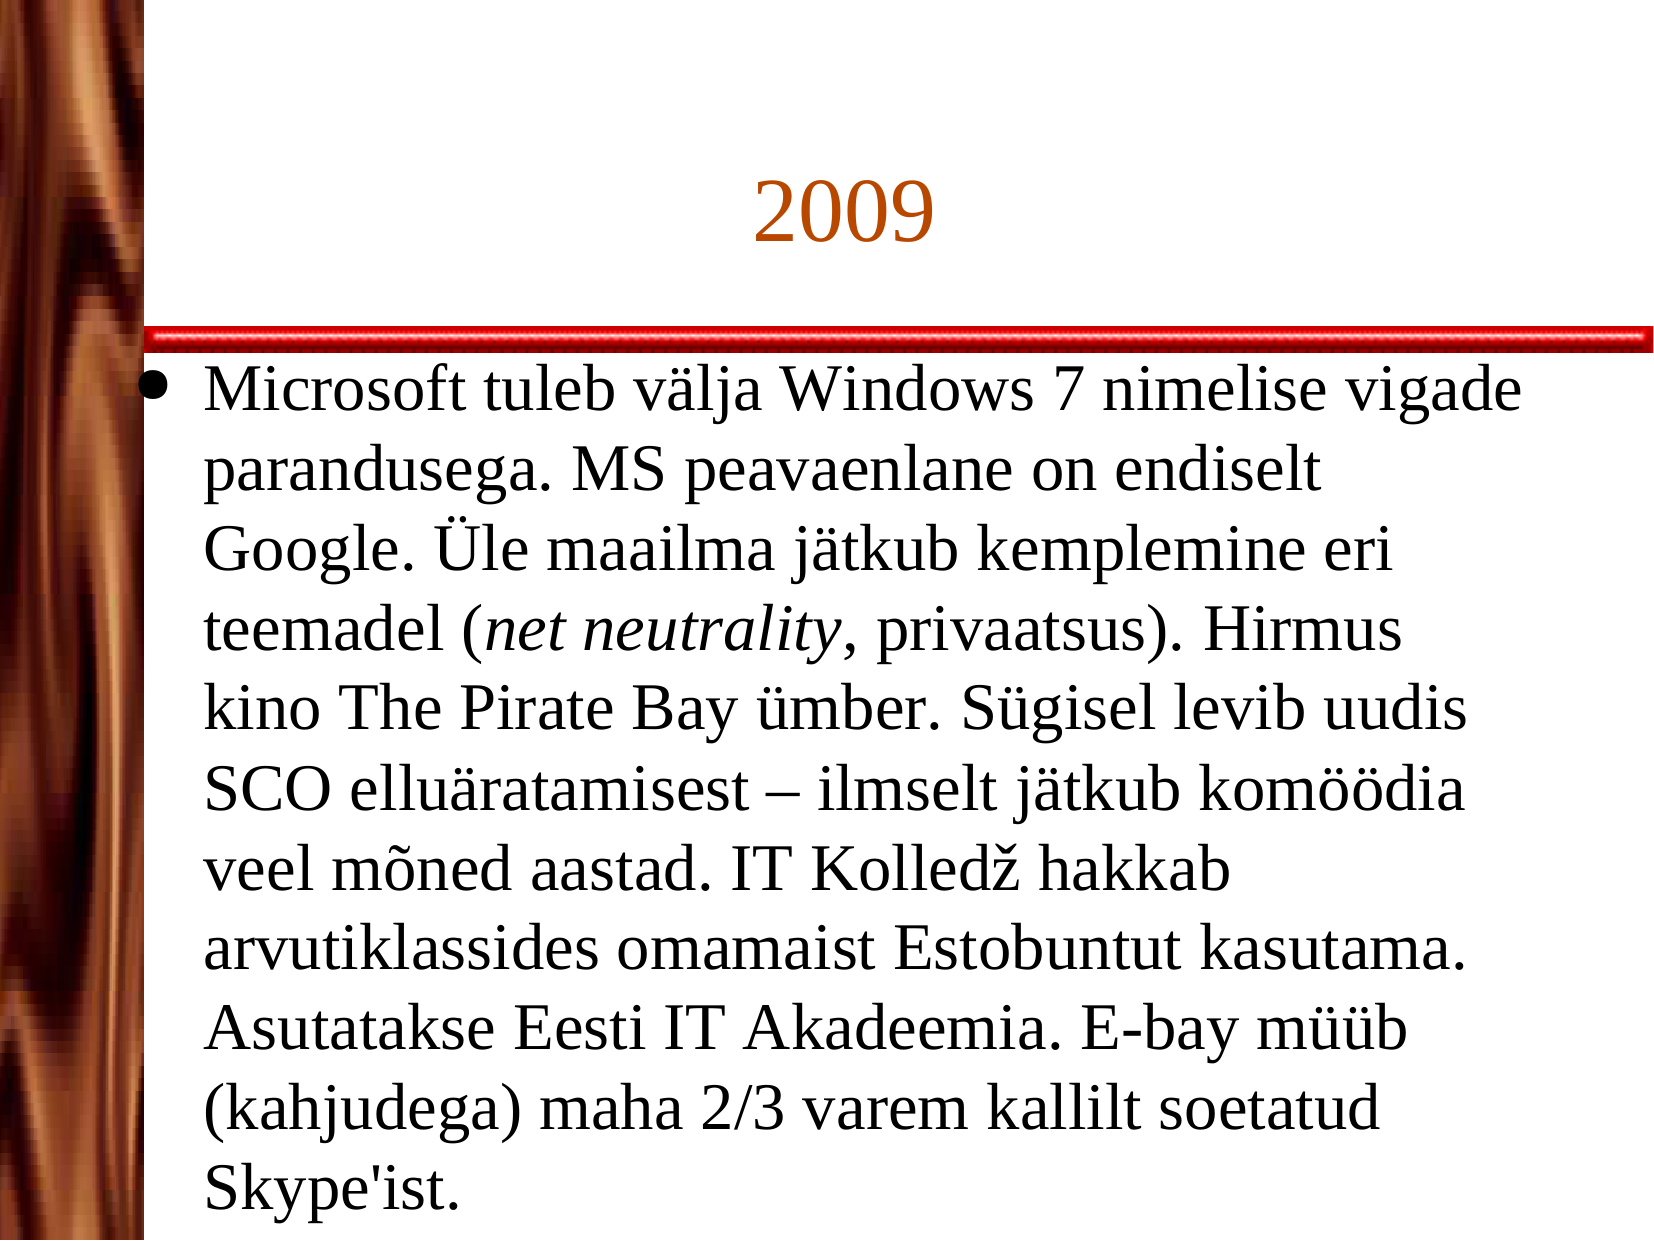

# 2009
Microsoft tuleb välja Windows 7 nimelise vigade parandusega. MS peavaenlane on endiselt Google. Üle maailma jätkub kemplemine eri teemadel (net neutrality, privaatsus). Hirmus kino The Pirate Bay ümber. Sügisel levib uudis SCO elluäratamisest – ilmselt jätkub komöödia veel mõned aastad. IT Kolledž hakkab arvutiklassides omamaist Estobuntut kasutama. Asutatakse Eesti IT Akadeemia. E-bay müüb (kahjudega) maha 2/3 varem kallilt soetatud Skype'ist.